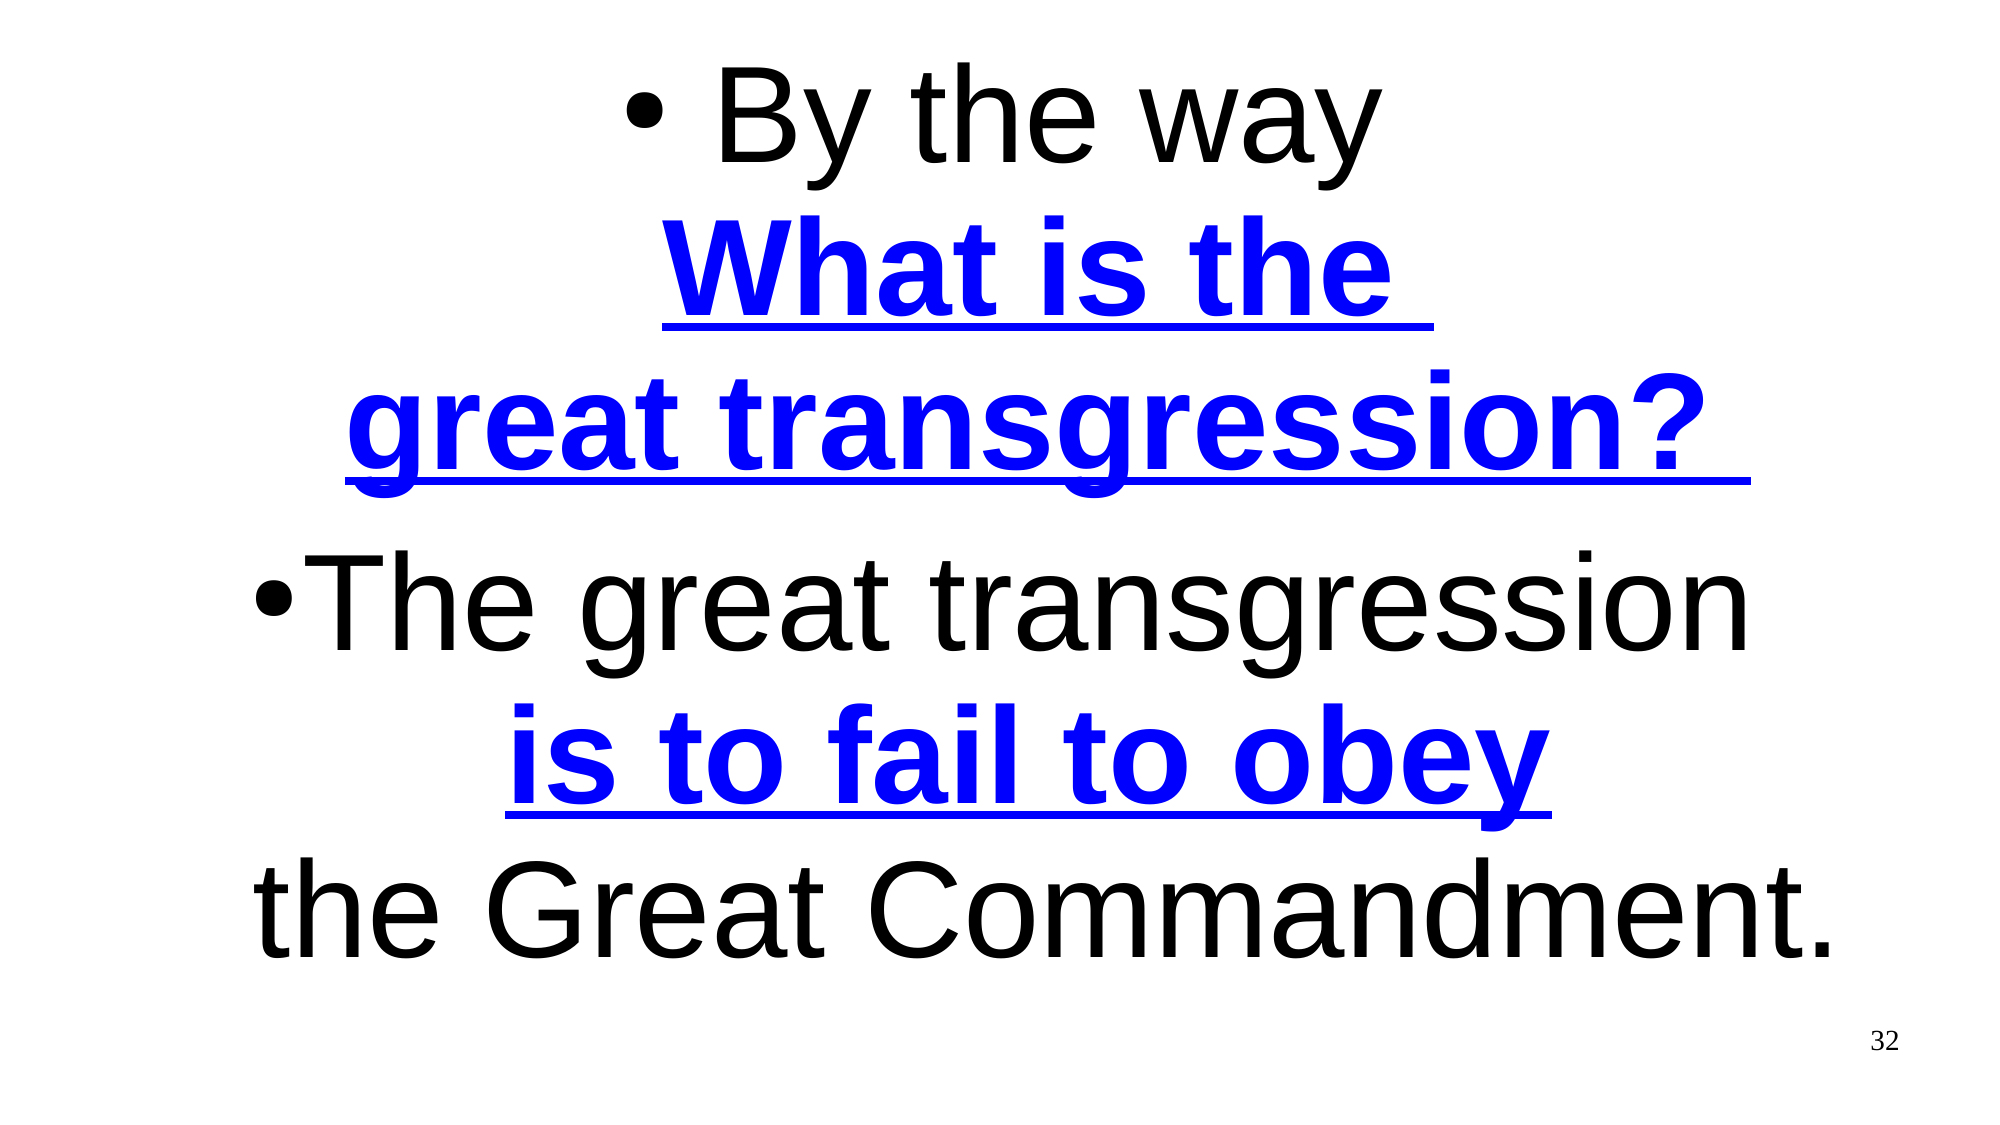

# By the way What is the great transgression?
The great transgression
is to fail to obey
the Great Commandment.
32